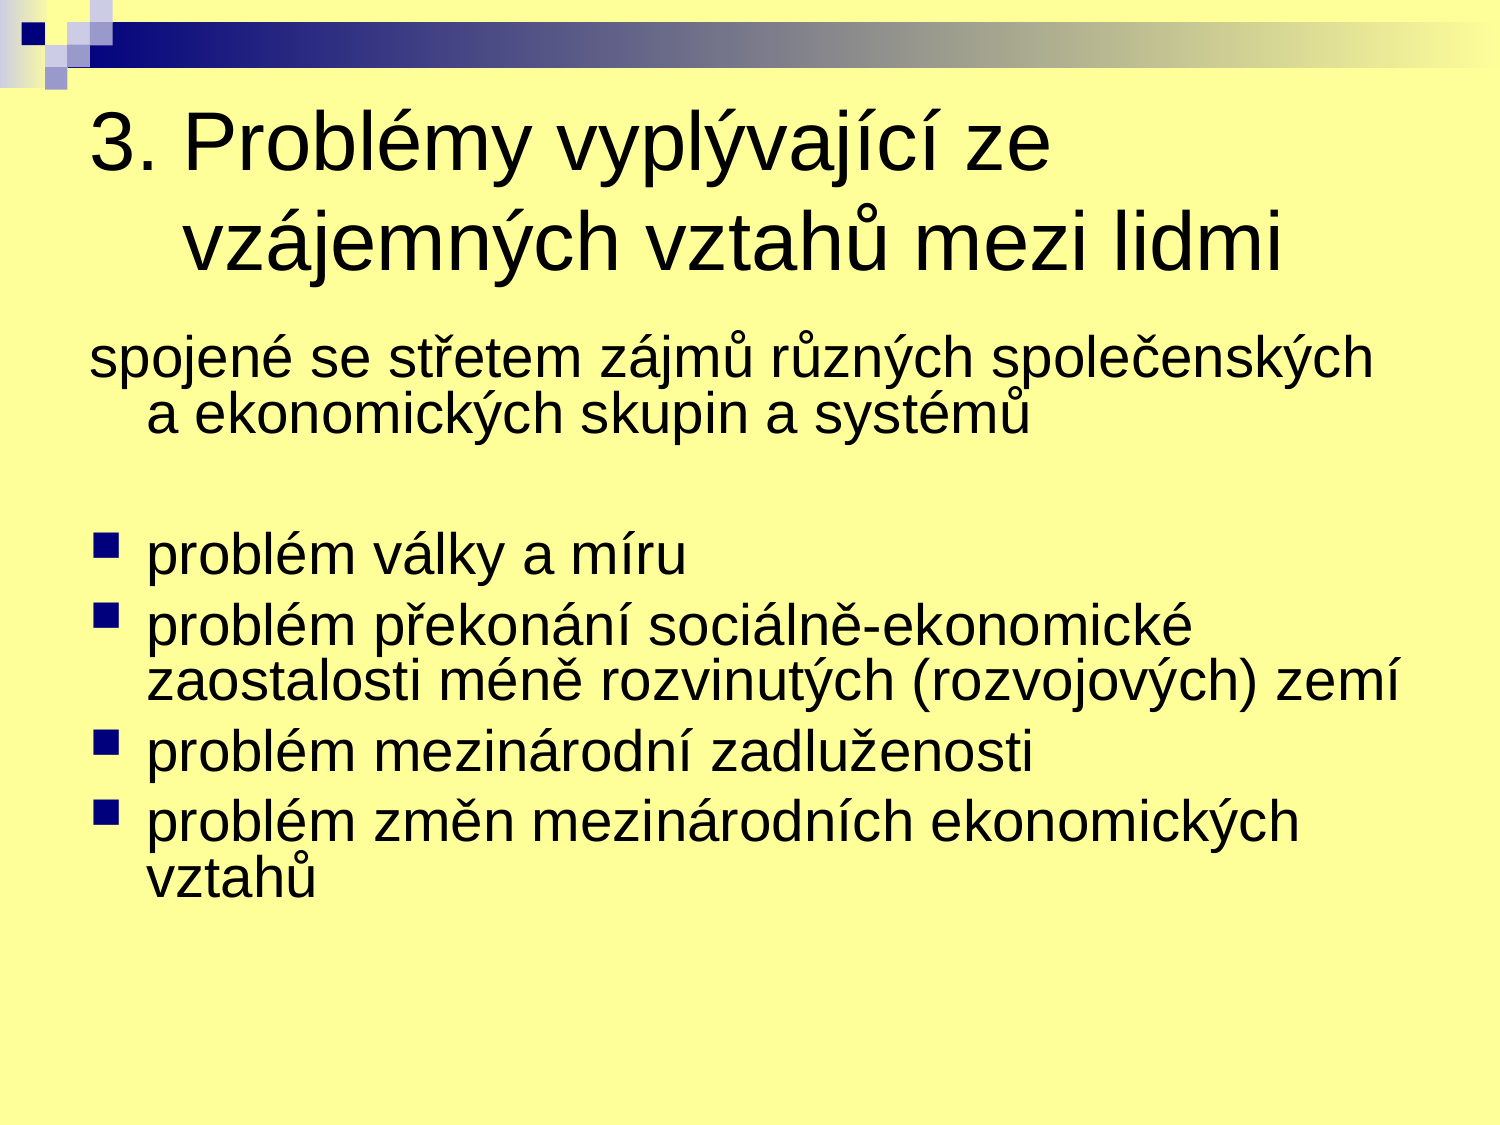

# 3. Problémy vyplývající ze vzájemných vztahů mezi lidmi
spojené se střetem zájmů různých společenských a ekonomických skupin a systémů
problém války a míru
problém překonání sociálně-ekonomické zaostalosti méně rozvinutých (rozvojových) zemí
problém mezinárodní zadluženosti
problém změn mezinárodních ekonomických vztahů